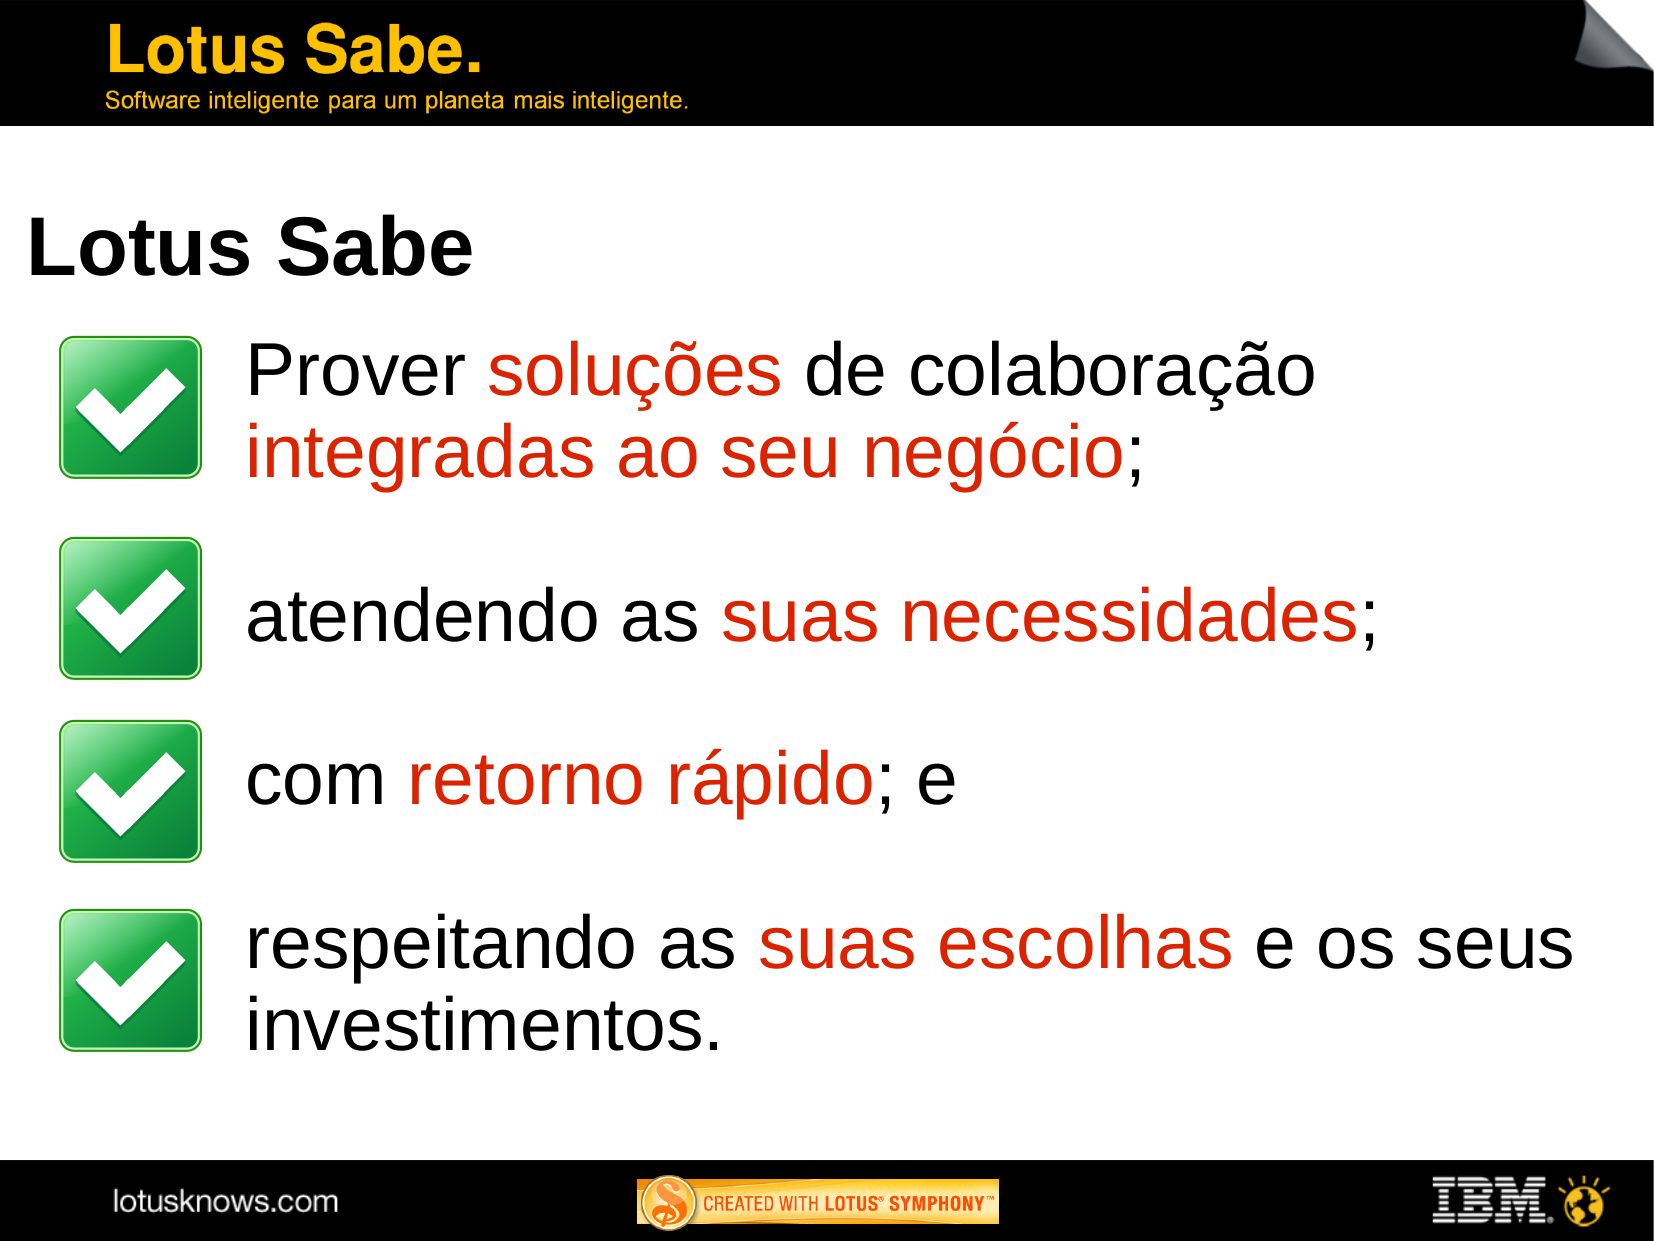

Prover soluções de colaboração integradas ao seu negócio;
atendendo as suas necessidades;
com retorno rápido; e
respeitando as suas escolhas e os seus investimentos.
# Lotus Sabe